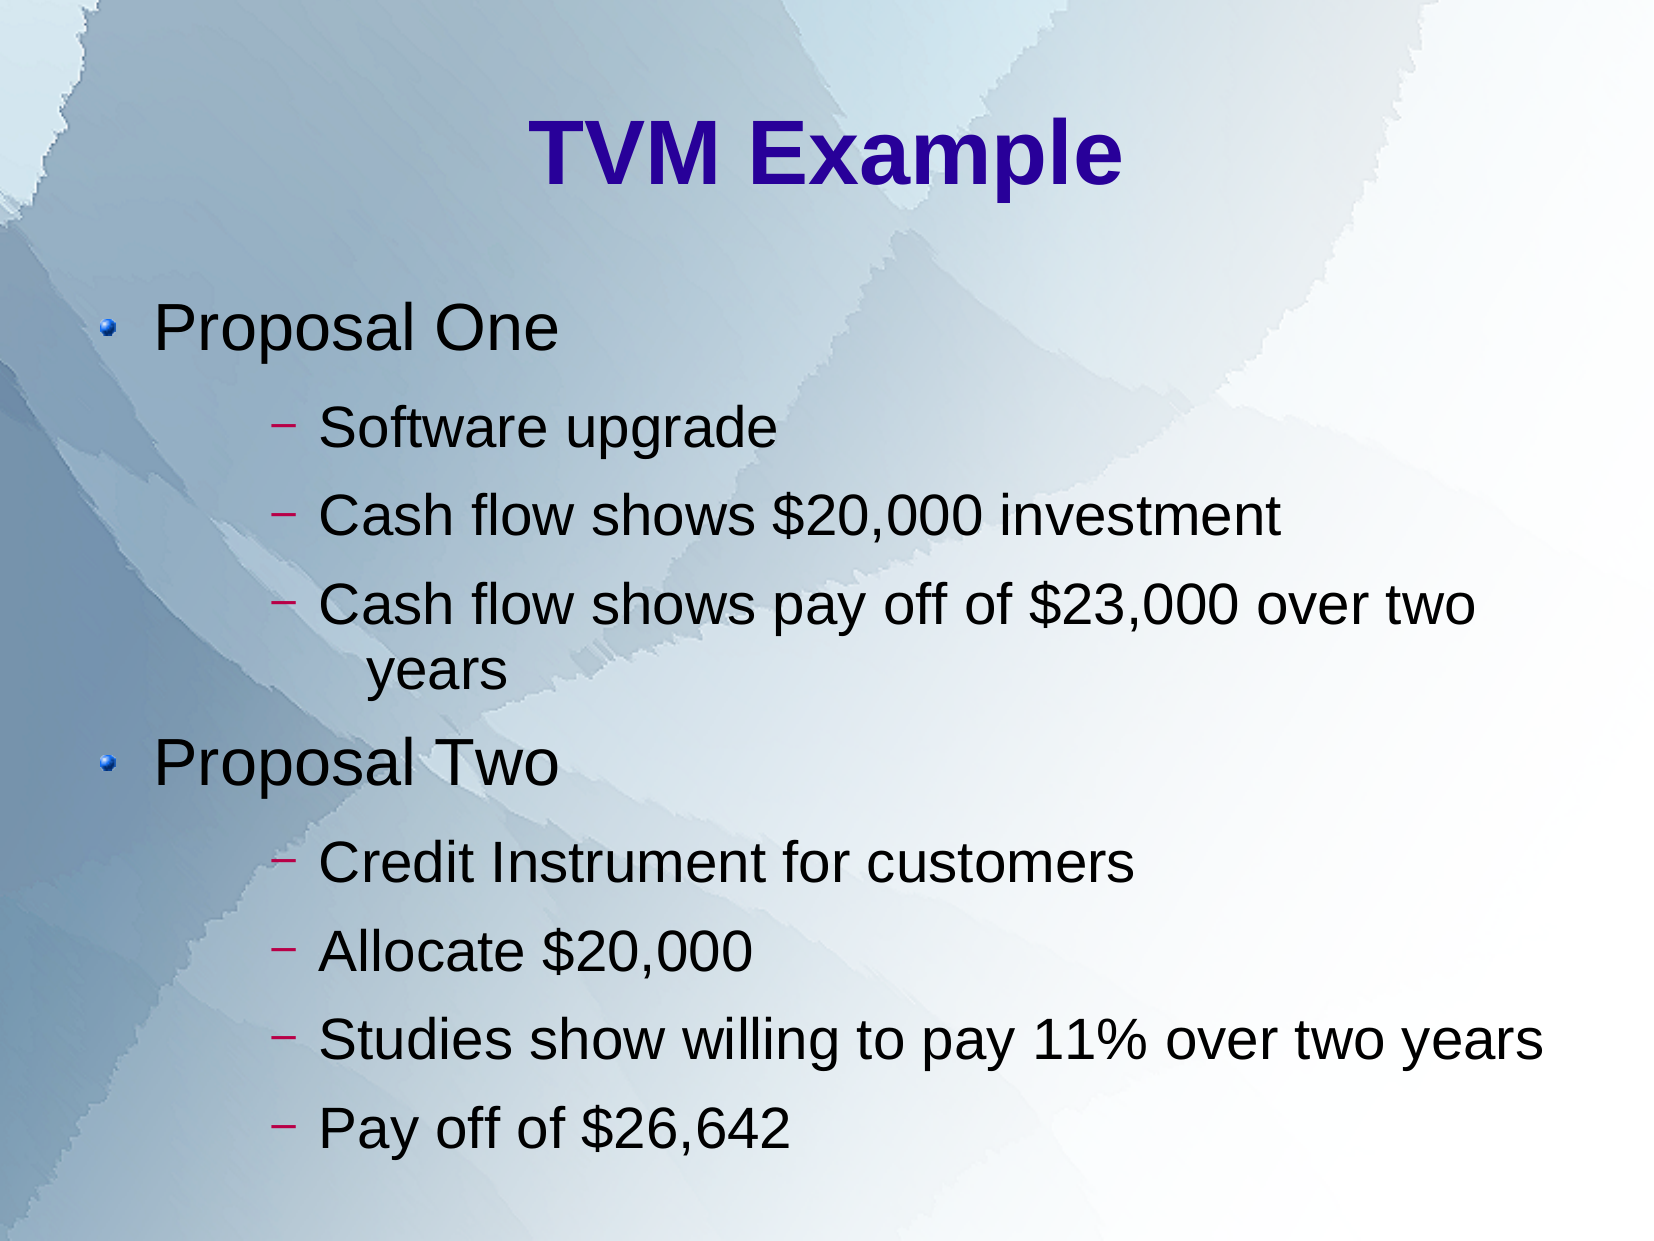

# TVM Example
Proposal One
Software upgrade
Cash flow shows $20,000 investment
Cash flow shows pay off of $23,000 over two years
Proposal Two
Credit Instrument for customers
Allocate $20,000
Studies show willing to pay 11% over two years
Pay off of $26,642